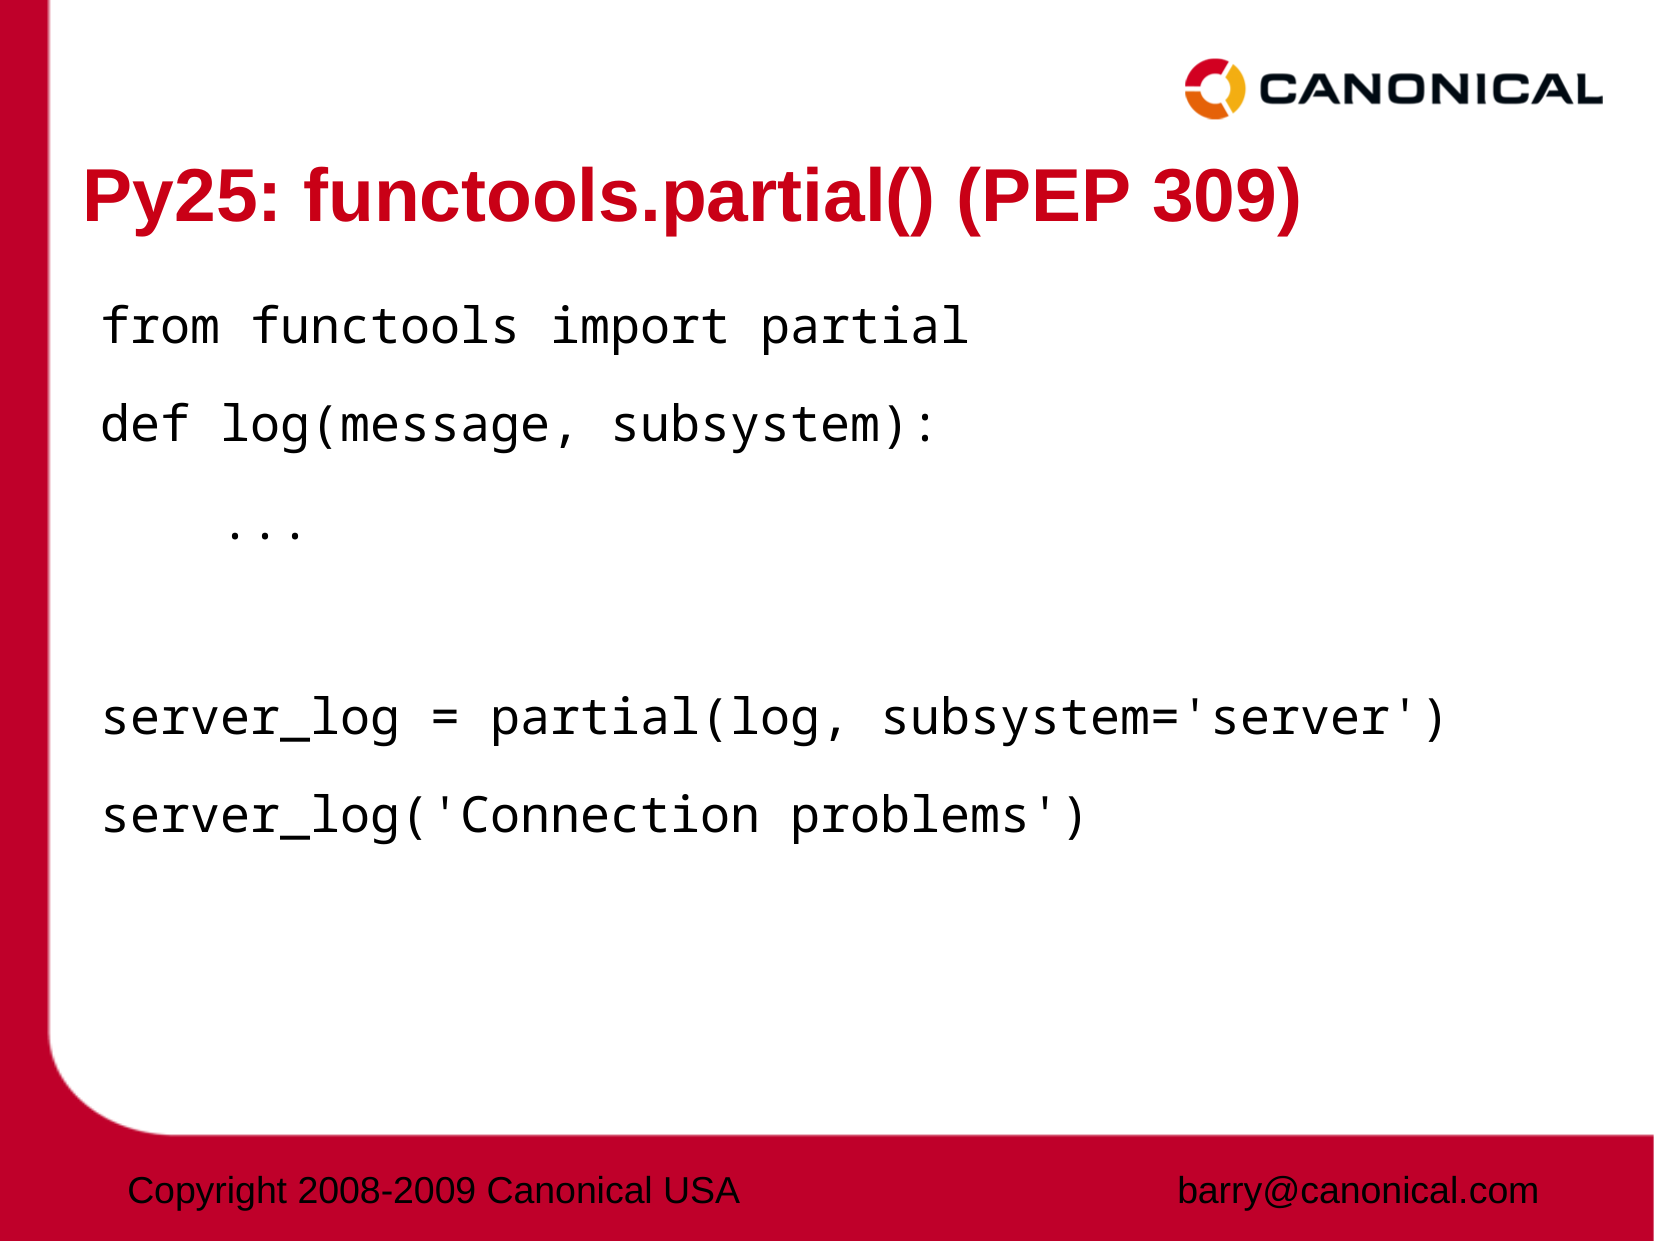

# Py25: functools.partial() (PEP 309)
from functools import partial
def log(message, subsystem):
 ...
server_log = partial(log, subsystem='server')
server_log('Connection problems')